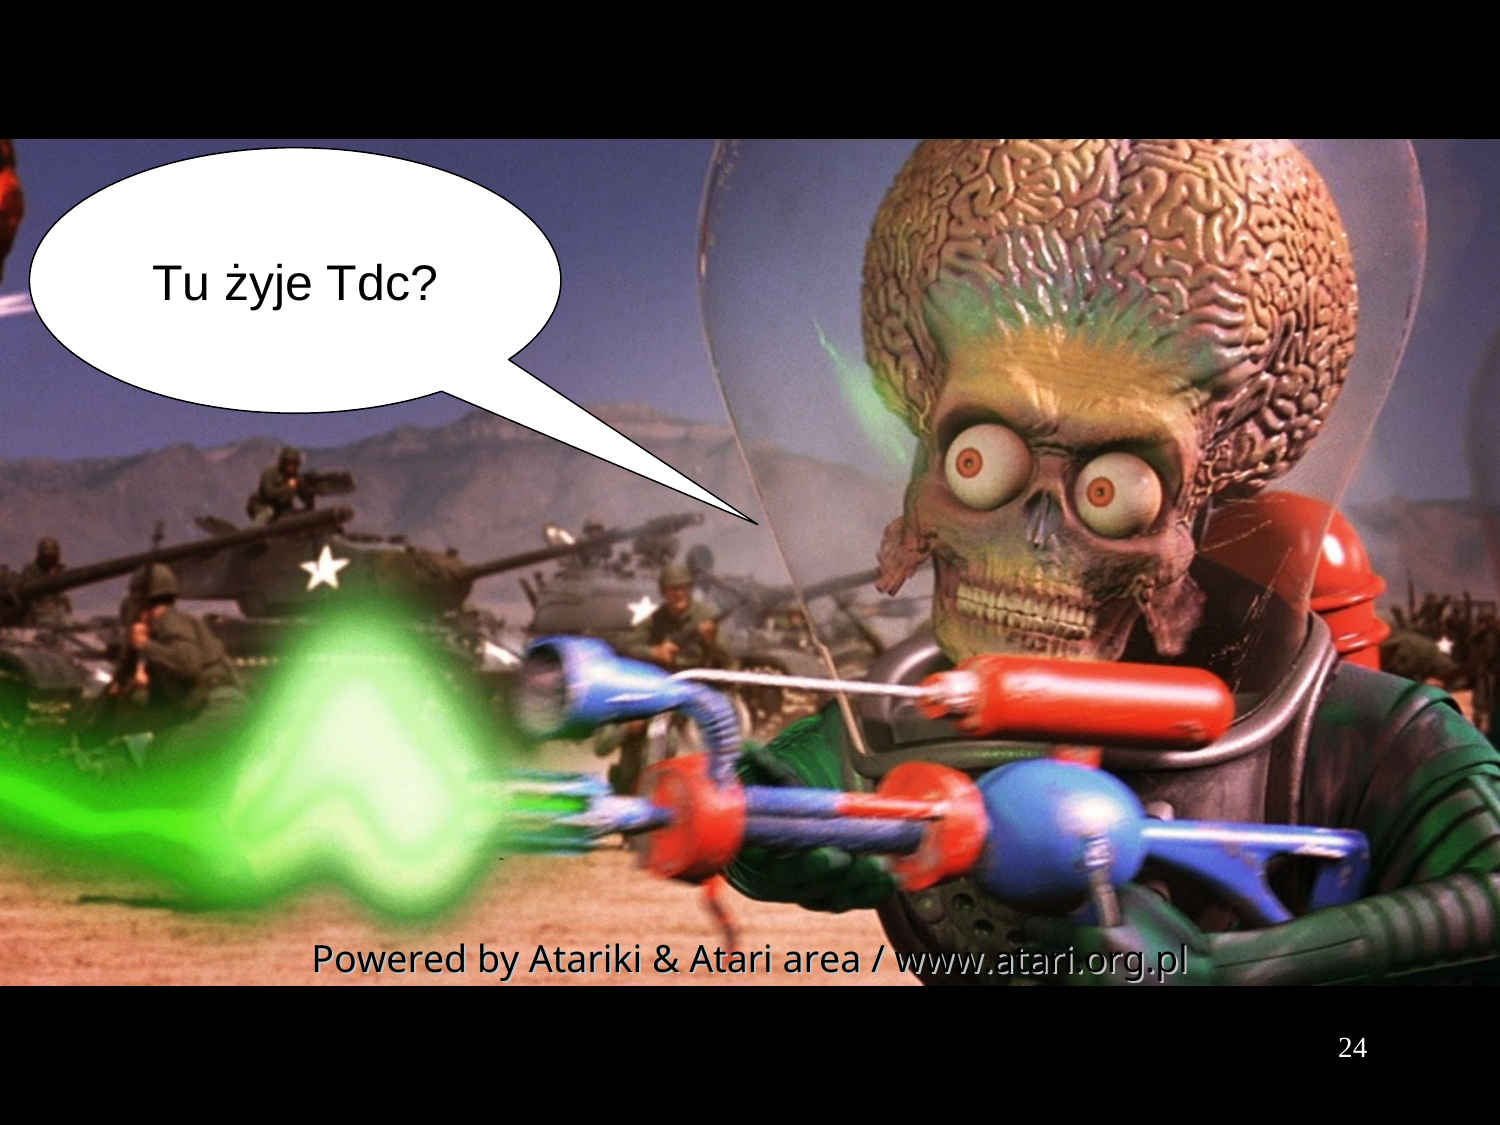

Tu żyje Tdc?
Powered by Atariki & Atari area / www.atari.org.pl
24